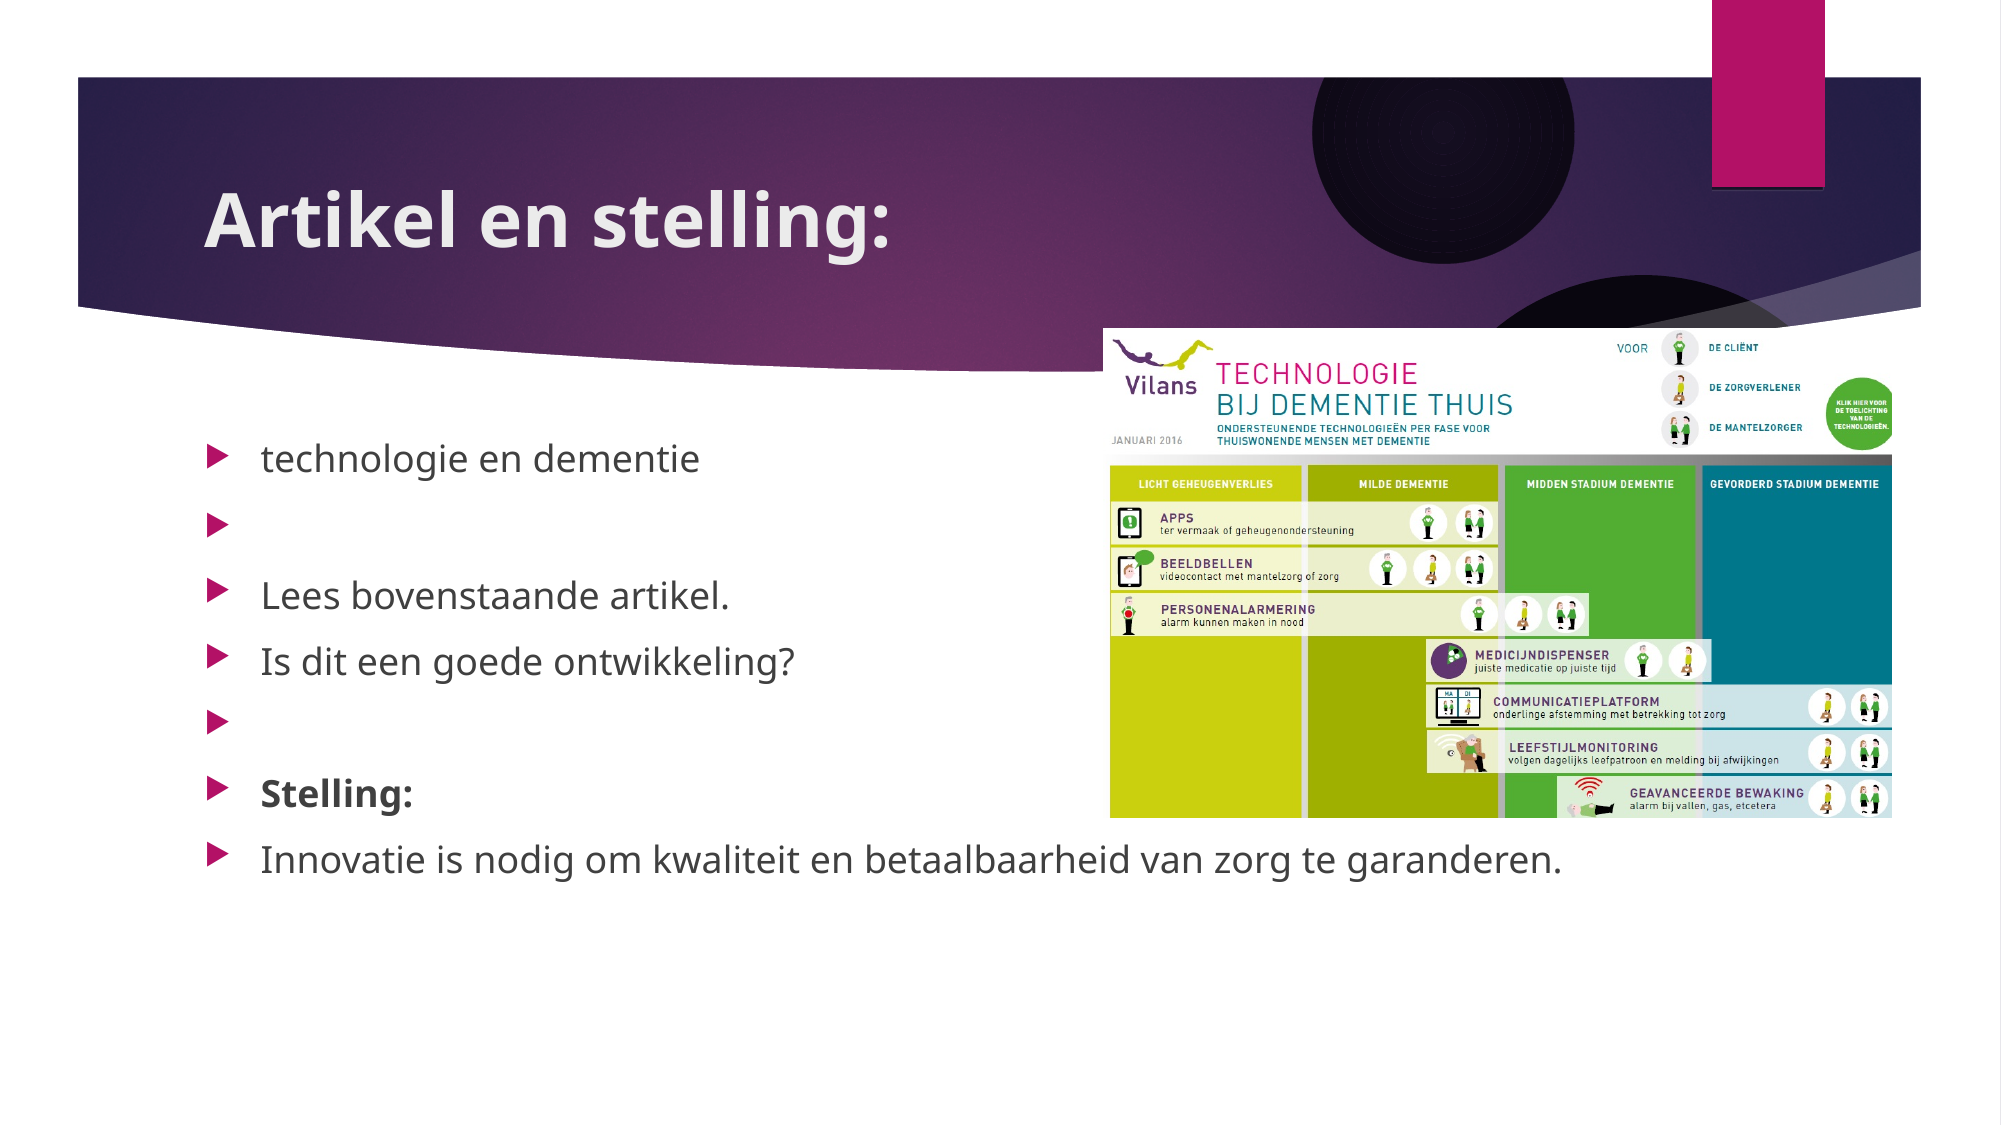

# Artikel en stelling:
technologie en dementie
Lees bovenstaande artikel.
Is dit een goede ontwikkeling?
Stelling:
Innovatie is nodig om kwaliteit en betaalbaarheid van zorg te garanderen.